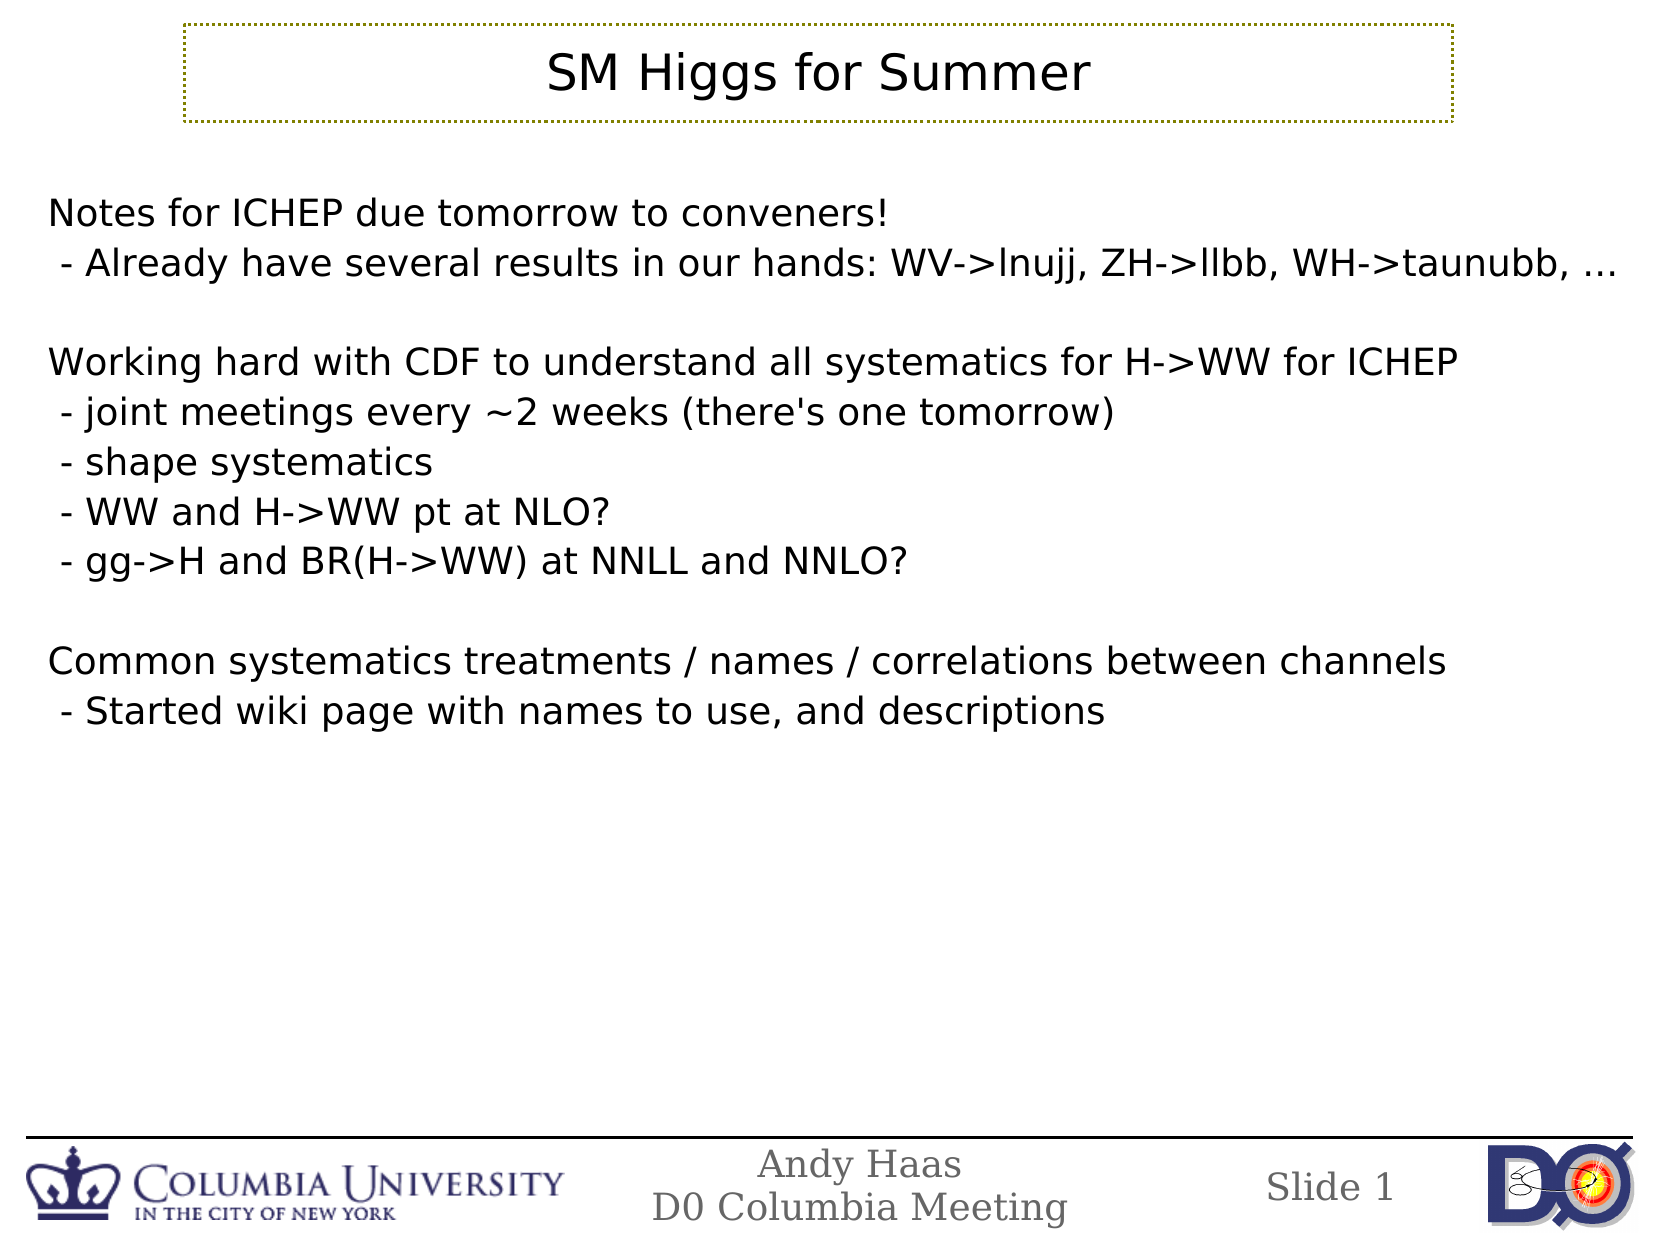

# SM Higgs for Summer
Notes for ICHEP due tomorrow to conveners!
 - Already have several results in our hands: WV->lnujj, ZH->llbb, WH->taunubb, ...
Working hard with CDF to understand all systematics for H->WW for ICHEP
 - joint meetings every ~2 weeks (there's one tomorrow)
 - shape systematics
 - WW and H->WW pt at NLO?
 - gg->H and BR(H->WW) at NNLL and NNLO?
Common systematics treatments / names / correlations between channels
 - Started wiki page with names to use, and descriptions